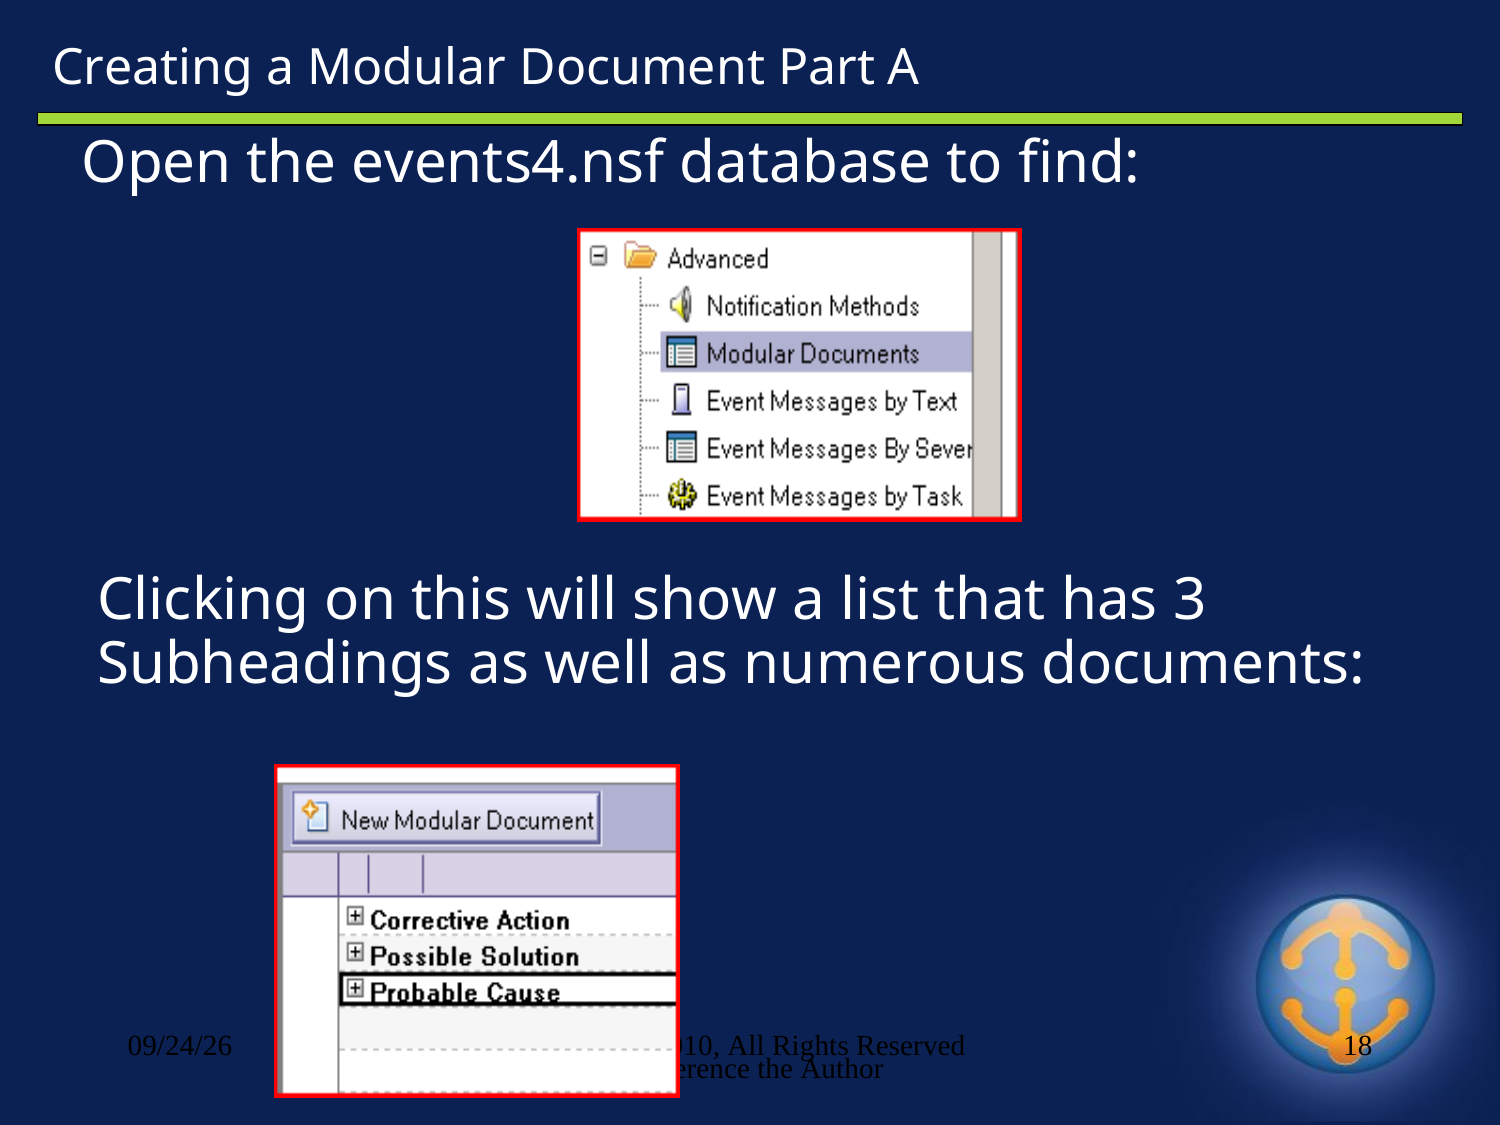

Creating a Modular Document Part A
Open the events4.nsf database to find:
Clicking on this will show a list that has 3
Subheadings as well as numerous documents:
Copyright 2010, All Rights Reserved, Please Reference the Author
18